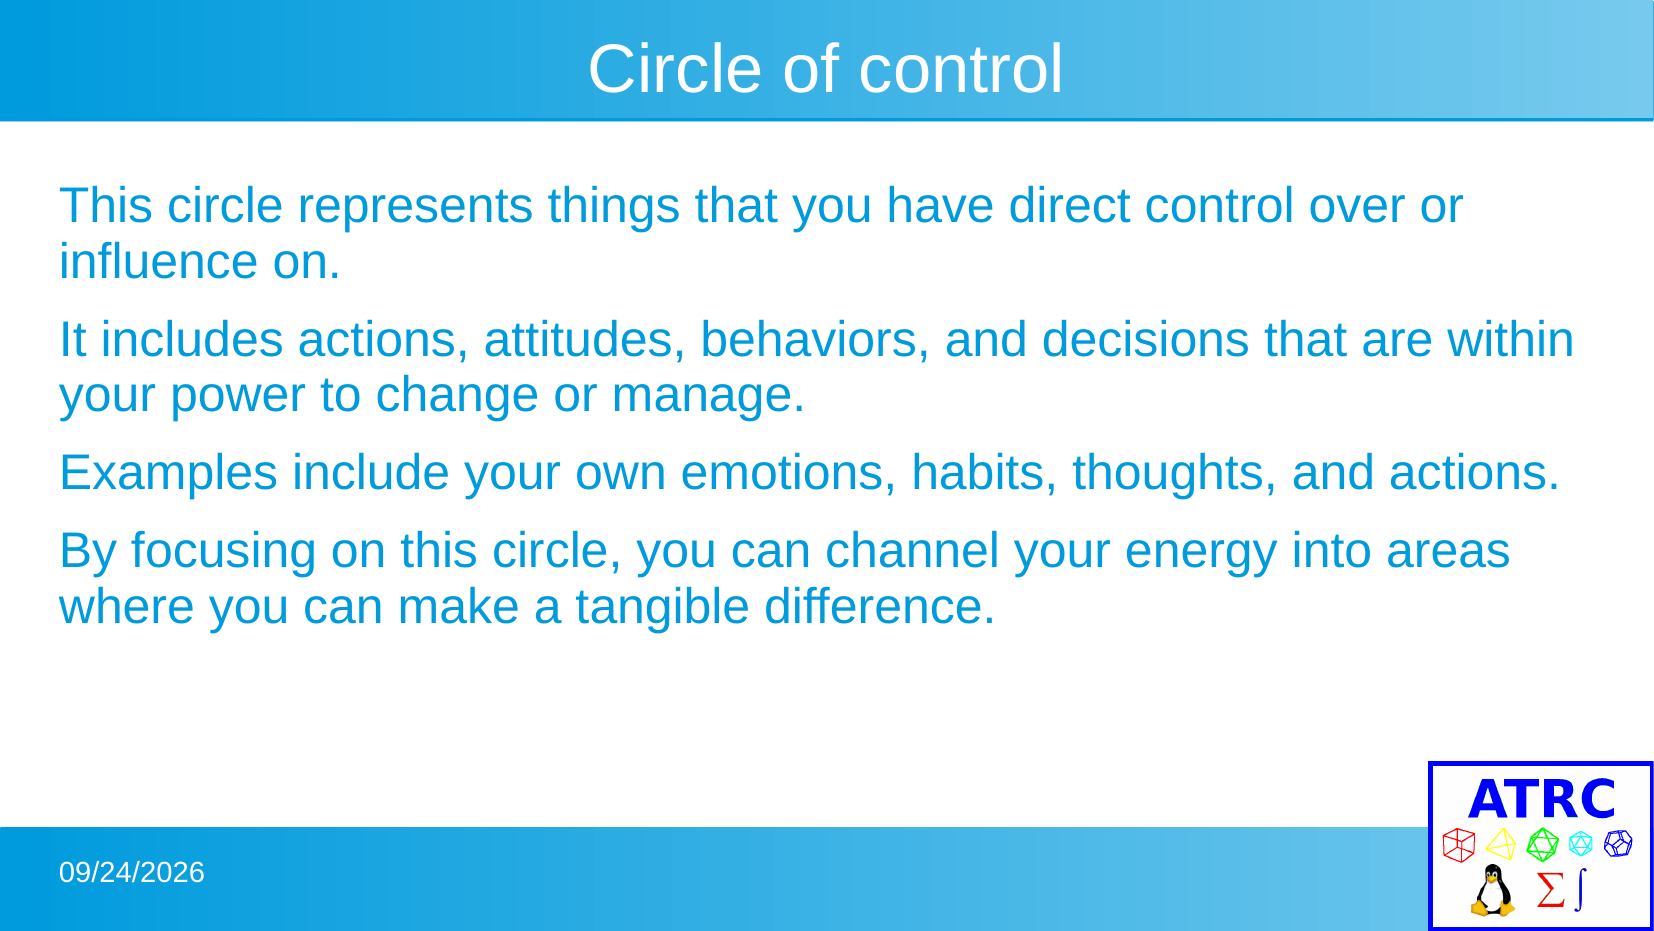

# Circle of control
This circle represents things that you have direct control over or influence on.
It includes actions, attitudes, behaviors, and decisions that are within your power to change or manage.
Examples include your own emotions, habits, thoughts, and actions.
By focusing on this circle, you can channel your energy into areas where you can make a tangible difference.
4